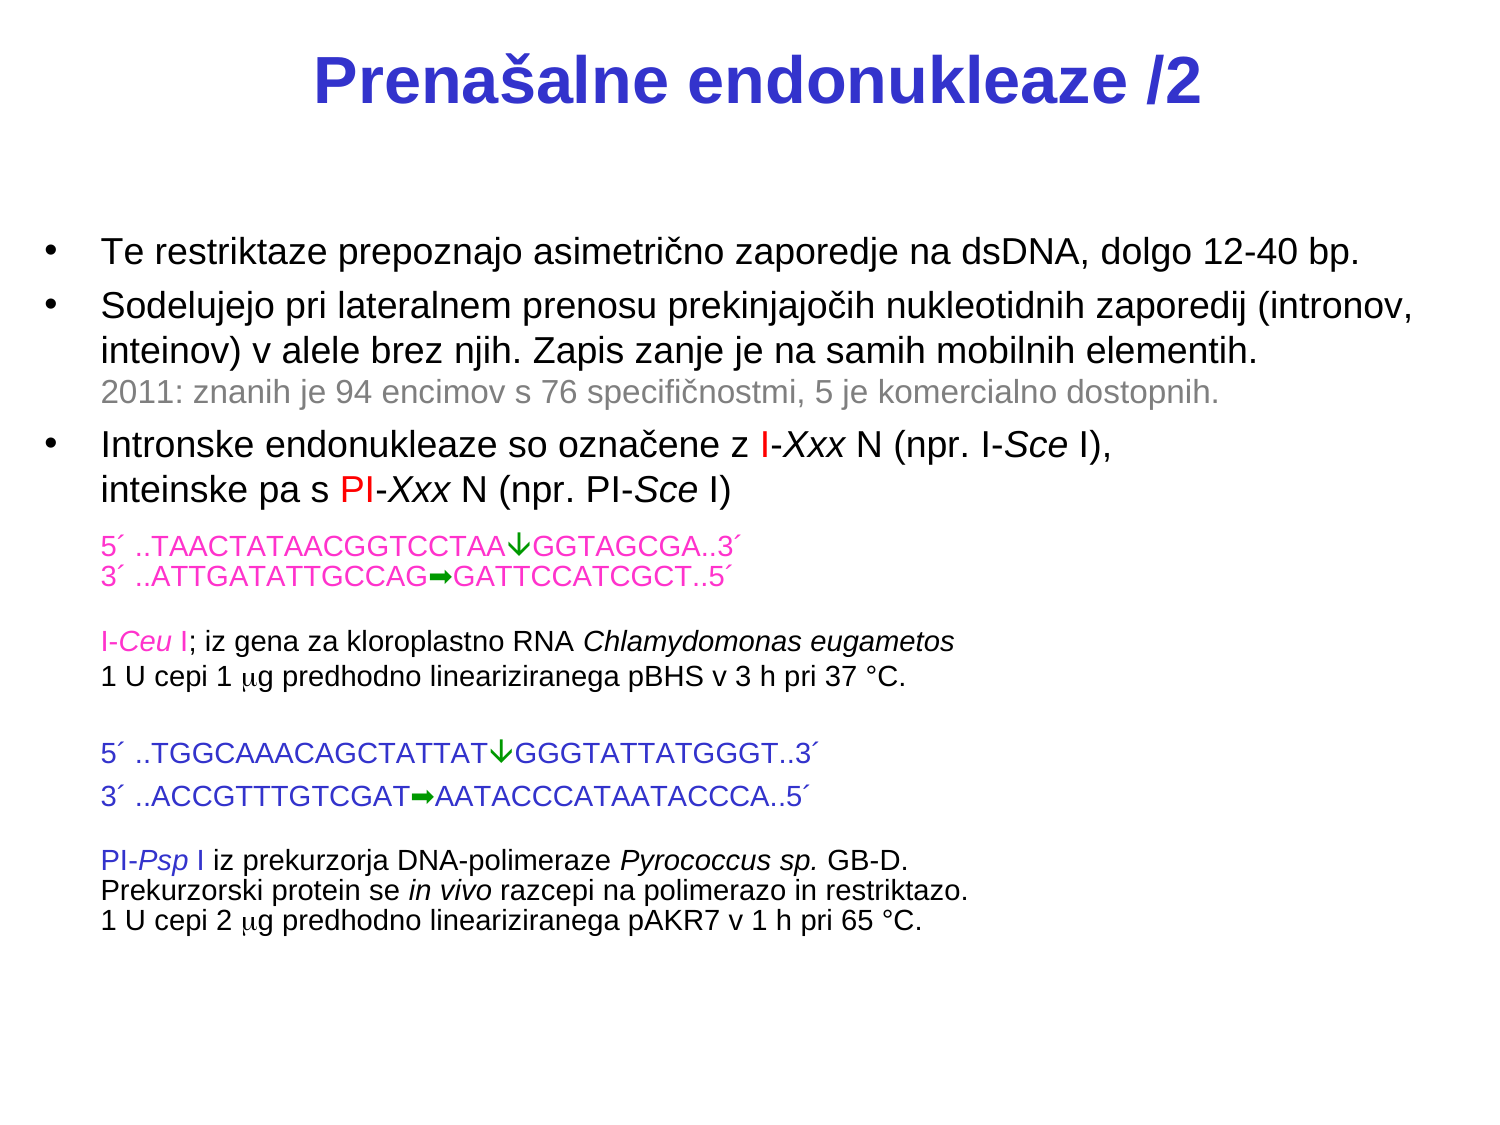

# Prenašalne endonukleaze /2
Te restriktaze prepoznajo asimetrično zaporedje na dsDNA, dolgo 12-40 bp.
Sodelujejo pri lateralnem prenosu prekinjajočih nukleotidnih zaporedij (intronov, inteinov) v alele brez njih. Zapis zanje je na samih mobilnih elementih.
2011: znanih je 94 encimov s 76 specifičnostmi, 5 je komercialno dostopnih.
Intronske endonukleaze so označene z I-Xxx N (npr. I-Sce I),
inteinske pa s PI-Xxx N (npr. PI-Sce I)
	5´ ..TAACTATAACGGTCCTAAGGTAGCGA..3´
	3´ ..ATTGATATTGCCAGGATTCCATCGCT..5´
	I-Ceu I; iz gena za kloroplastno RNA Chlamydomonas eugametos
1 U cepi 1 g predhodno lineariziranega pBHS v 3 h pri 37 °C.
	5´ ..TGGCAAACAGCTATTATGGGTATTATGGGT..3´
	3´ ..ACCGTTTGTCGATAATACCCATAATACCCA..5´
	PI-Psp I iz prekurzorja DNA-polimeraze Pyrococcus sp. GB-D.
Prekurzorski protein se in vivo razcepi na polimerazo in restriktazo.
1 U cepi 2 g predhodno lineariziranega pAKR7 v 1 h pri 65 °C.